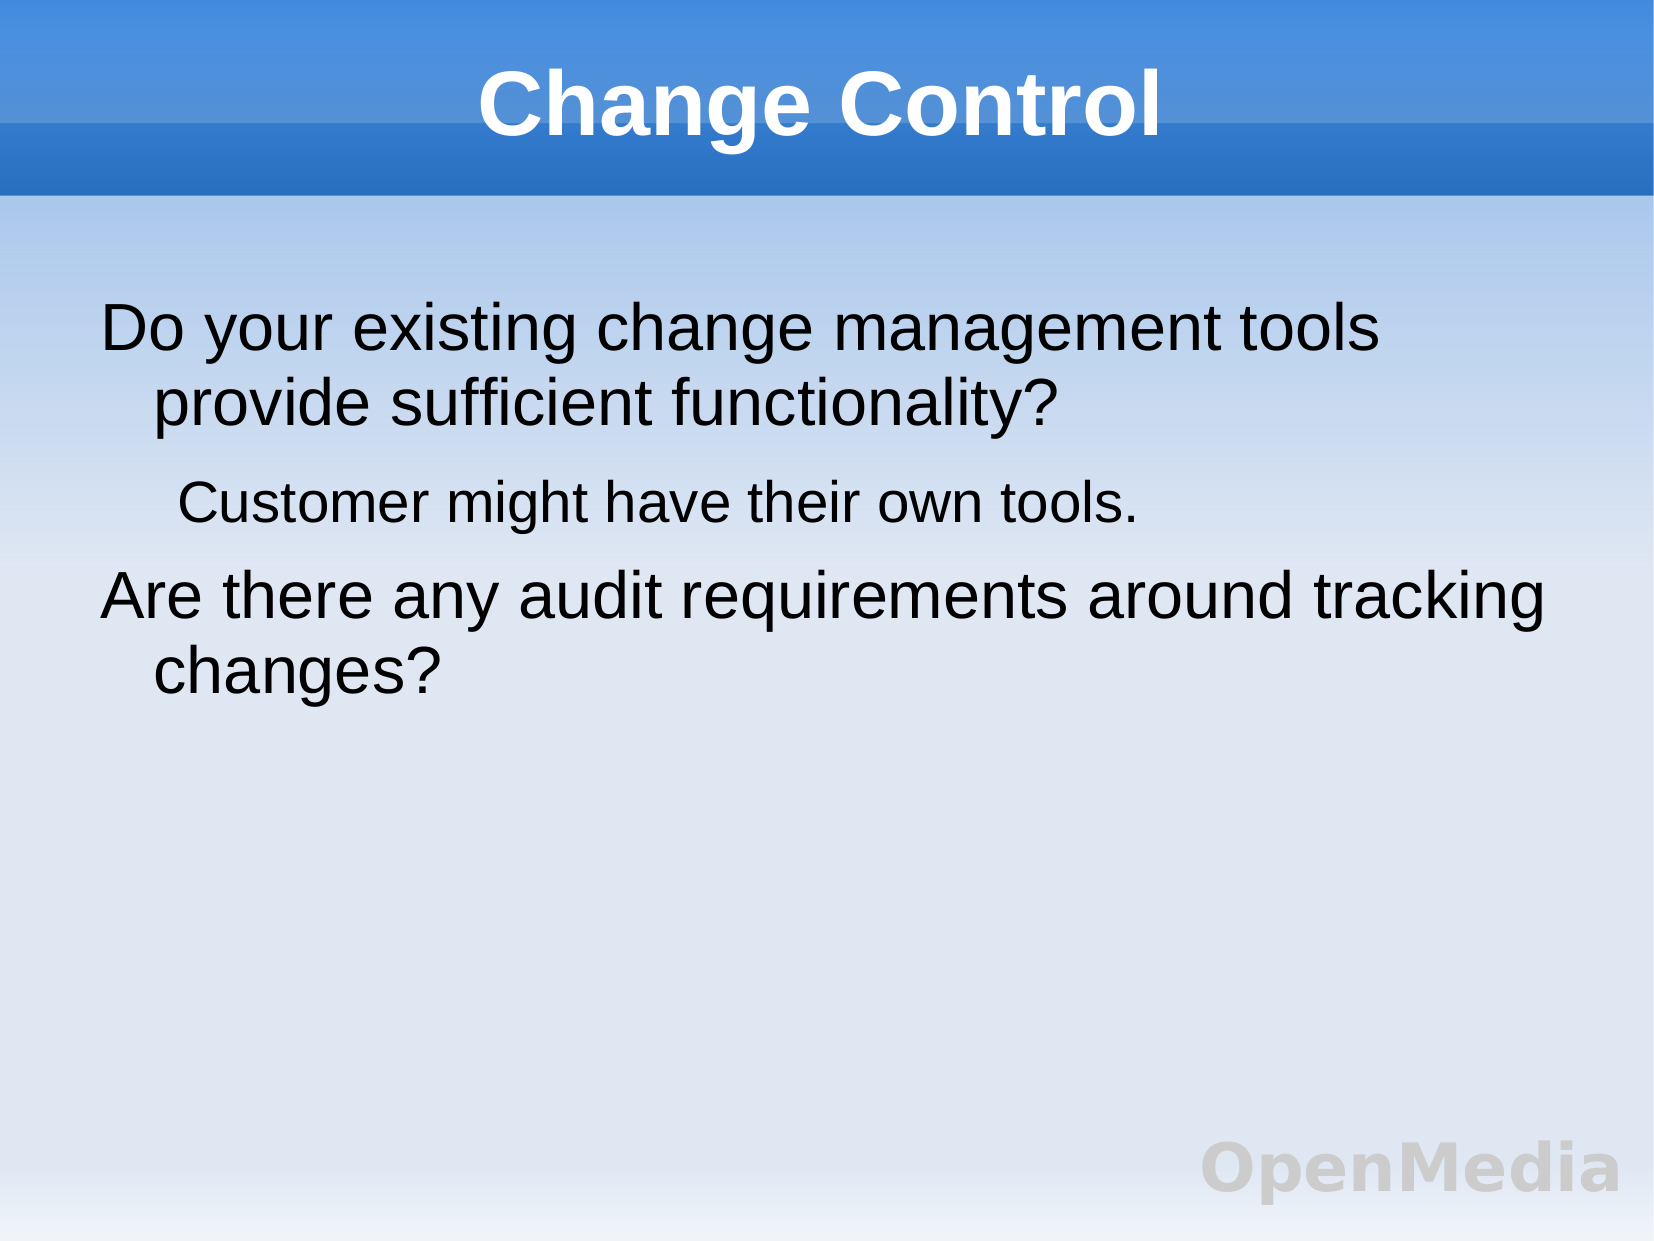

# Change Control
Do your existing change management tools provide sufficient functionality?
Customer might have their own tools.
Are there any audit requirements around tracking changes?
18